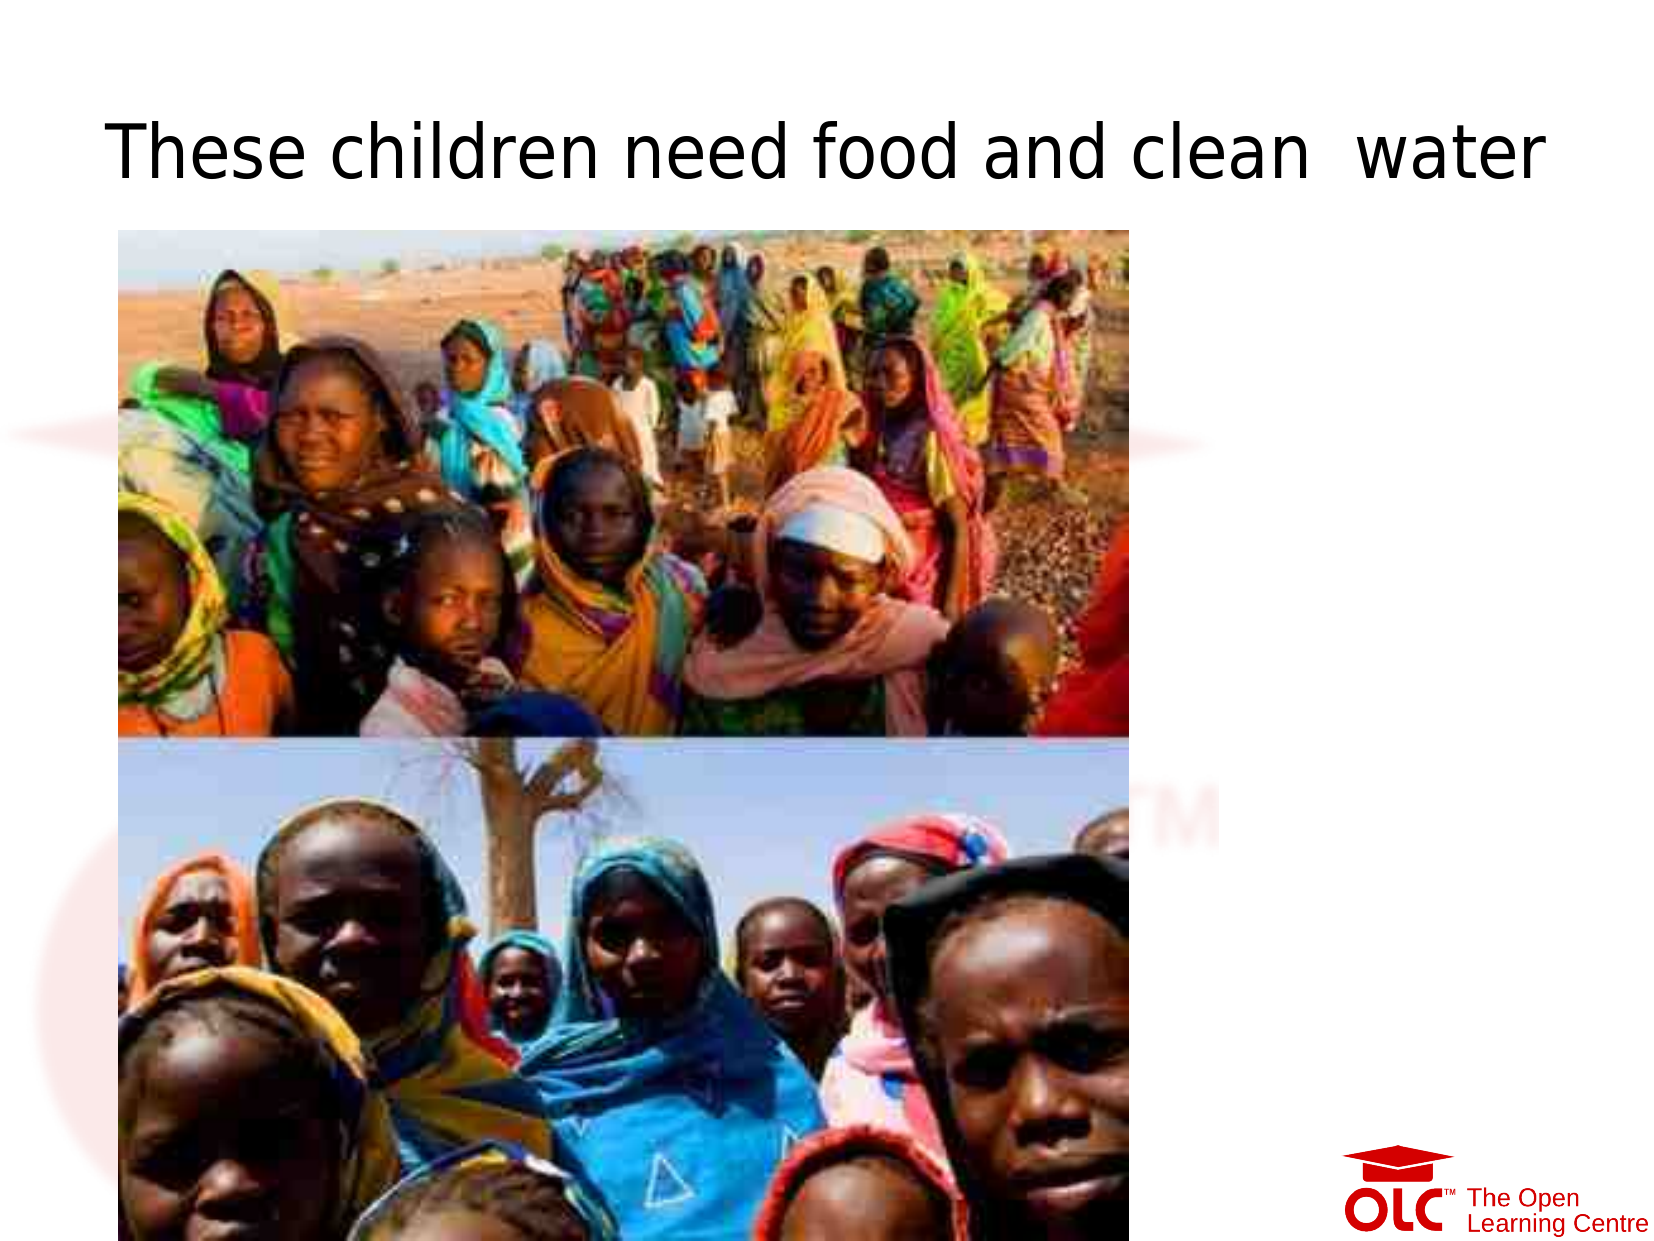

# These children need food and clean water